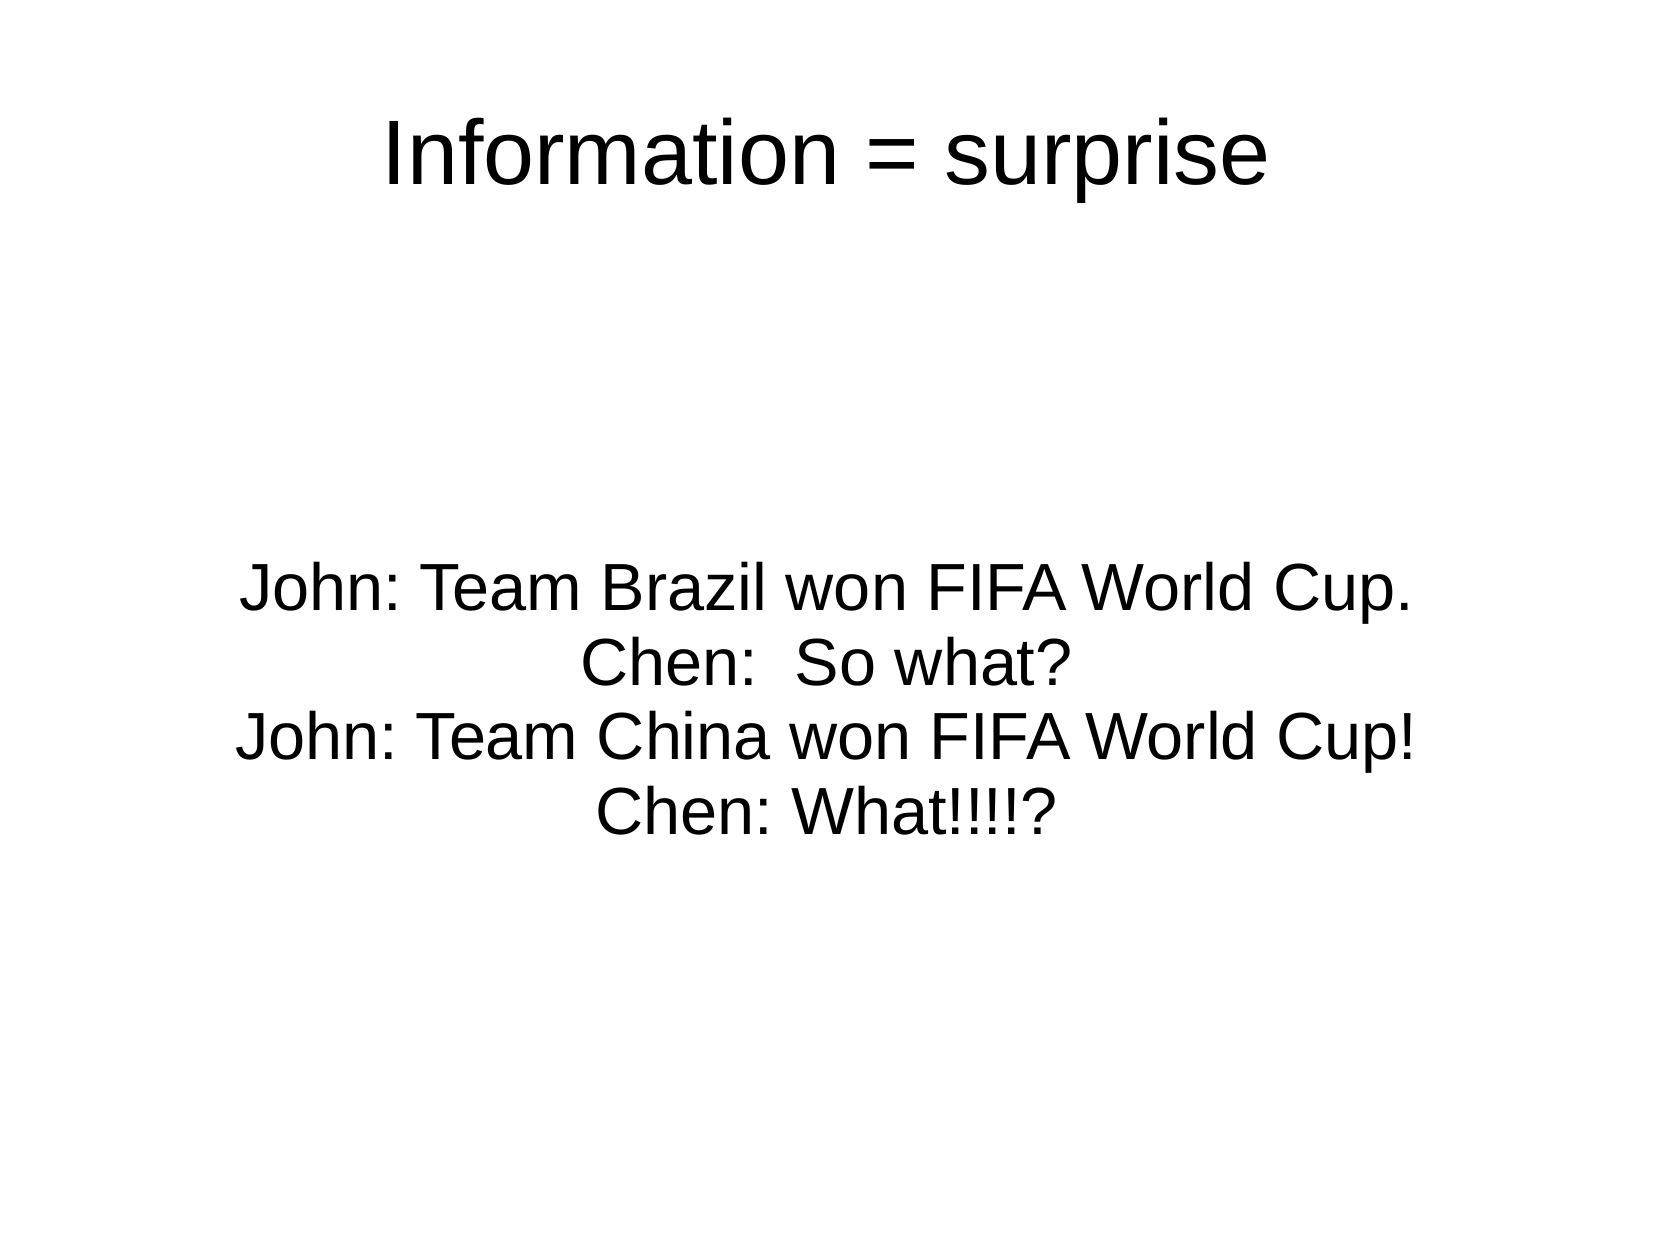

# Information = surprise
John: Team Brazil won FIFA World Cup.
Chen: So what?
John: Team China won FIFA World Cup!
Chen: What!!!!?